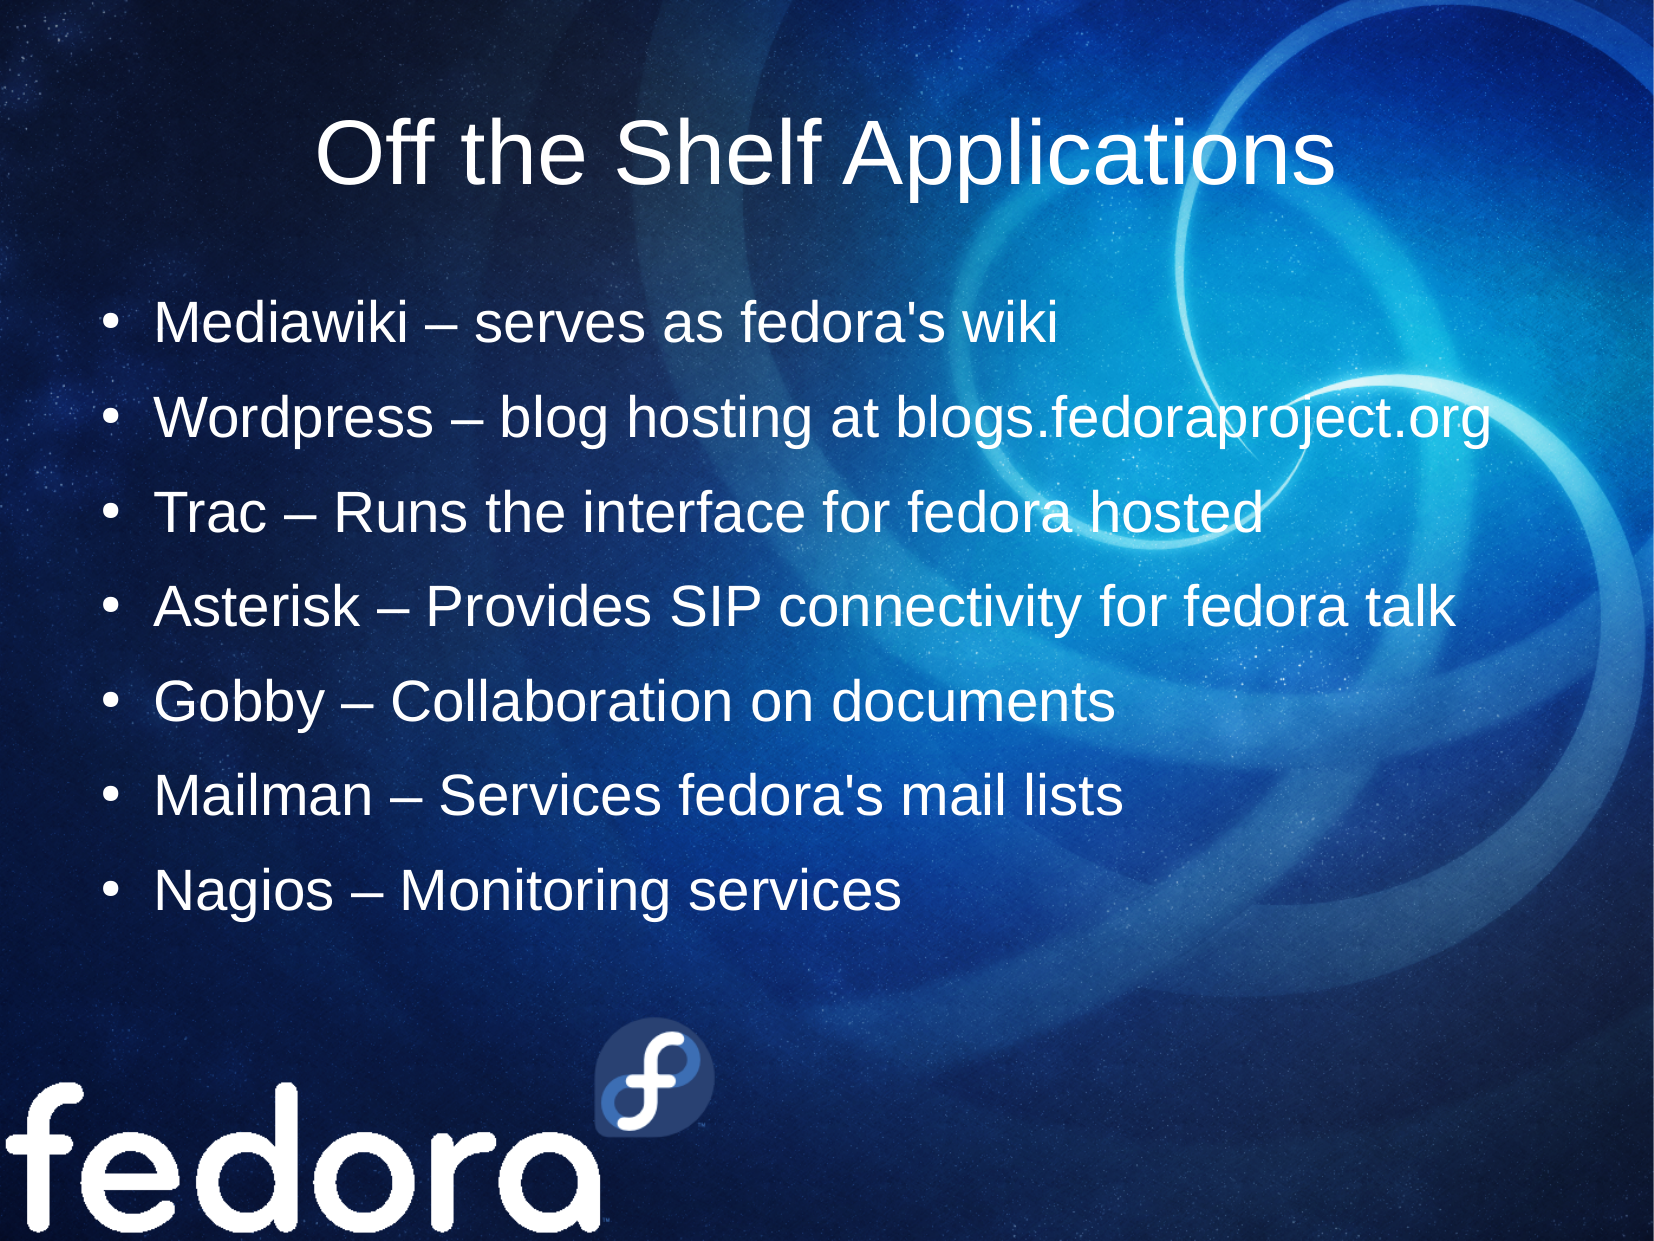

# Off the Shelf Applications
Mediawiki – serves as fedora's wiki
Wordpress – blog hosting at blogs.fedoraproject.org
Trac – Runs the interface for fedora hosted
Asterisk – Provides SIP connectivity for fedora talk
Gobby – Collaboration on documents
Mailman – Services fedora's mail lists
Nagios – Monitoring services